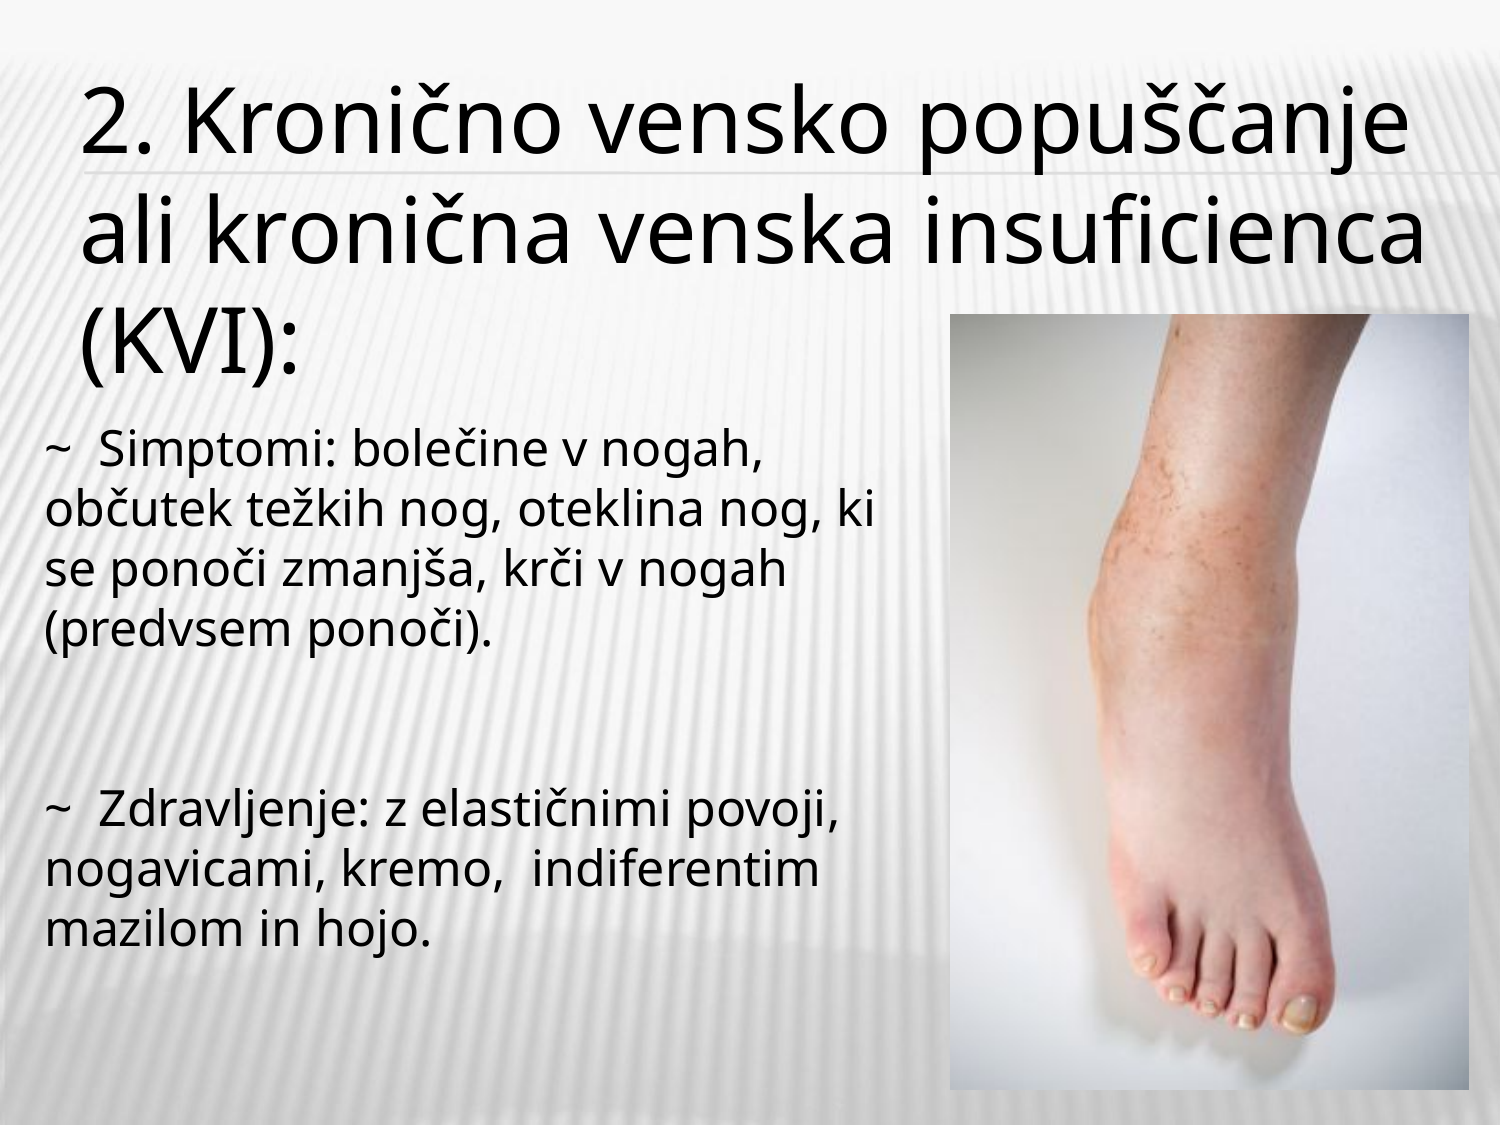

2. Kronično vensko popuščanje ali kronična venska insuficienca (KVI):
~ Simptomi: bolečine v nogah, občutek težkih nog, oteklina nog, ki se ponoči zmanjša, krči v nogah (predvsem ponoči).
~ Zdravljenje: z elastičnimi povoji, nogavicami, kremo, indiferentim mazilom in hojo.